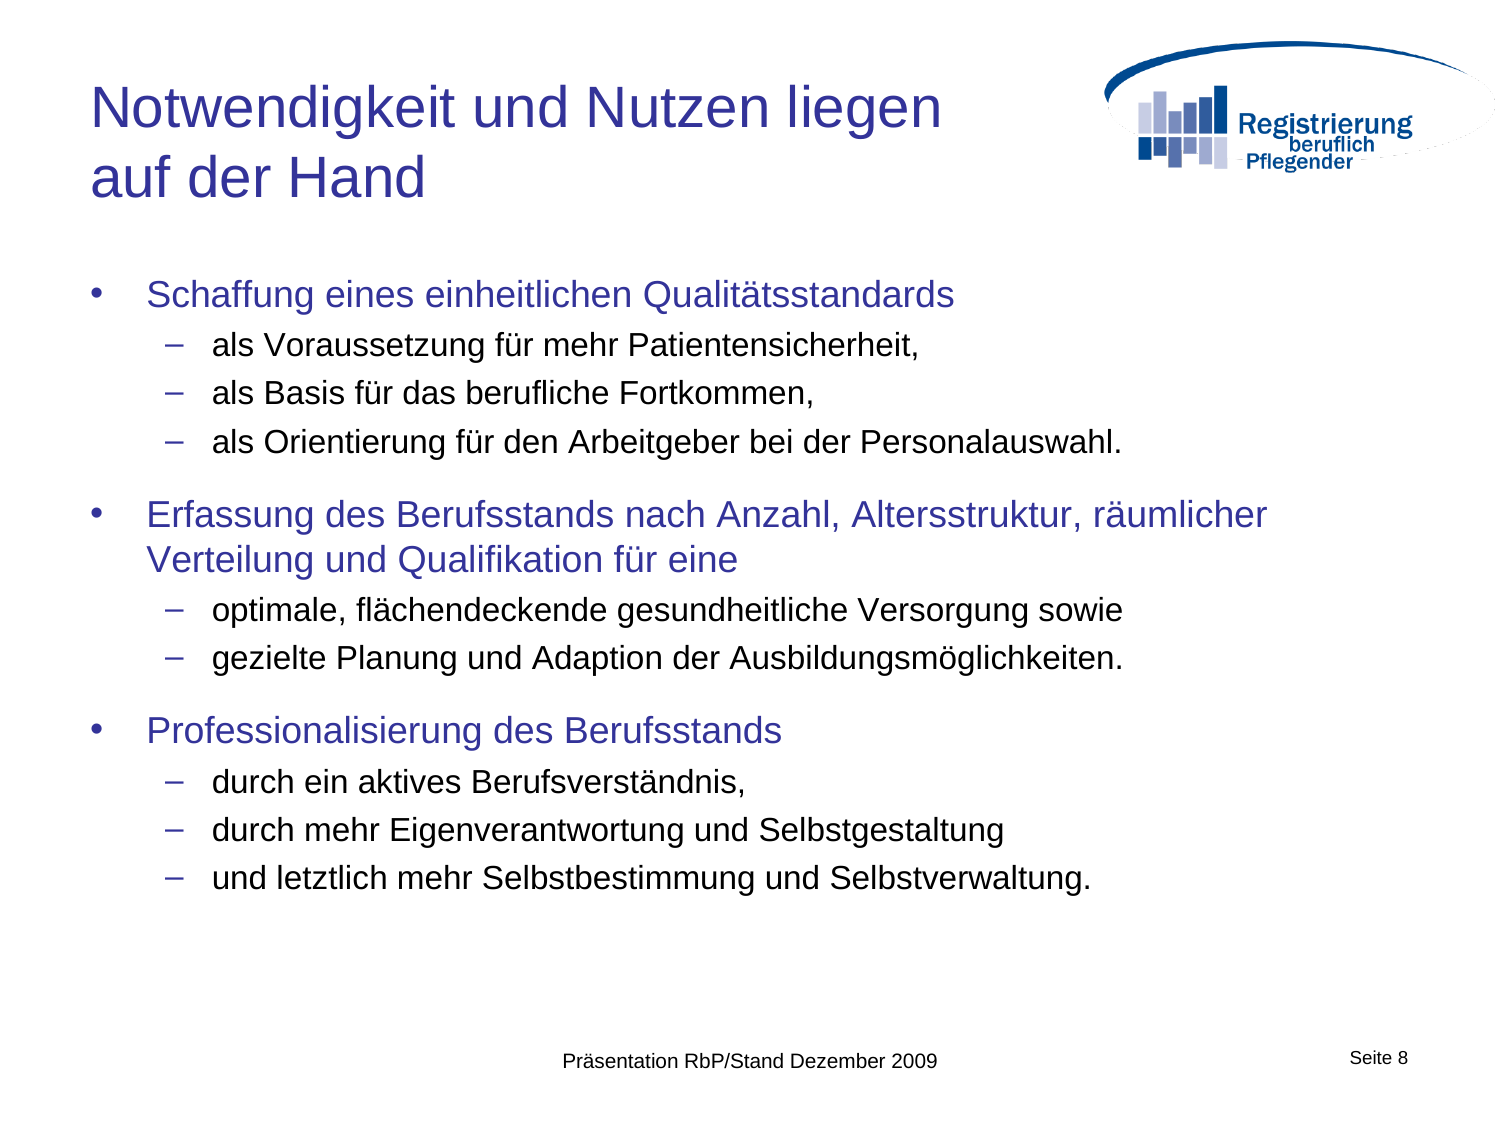

# Notwendigkeit und Nutzen liegen auf der Hand
Schaffung eines einheitlichen Qualitätsstandards
als Voraussetzung für mehr Patientensicherheit,
als Basis für das berufliche Fortkommen,
als Orientierung für den Arbeitgeber bei der Personalauswahl.
Erfassung des Berufsstands nach Anzahl, Altersstruktur, räumlicher Verteilung und Qualifikation für eine
optimale, flächendeckende gesundheitliche Versorgung sowie
gezielte Planung und Adaption der Ausbildungsmöglichkeiten.
Professionalisierung des Berufsstands
durch ein aktives Berufsverständnis,
durch mehr Eigenverantwortung und Selbstgestaltung
und letztlich mehr Selbstbestimmung und Selbstverwaltung.
Präsentation RbP/Stand Dezember 2009